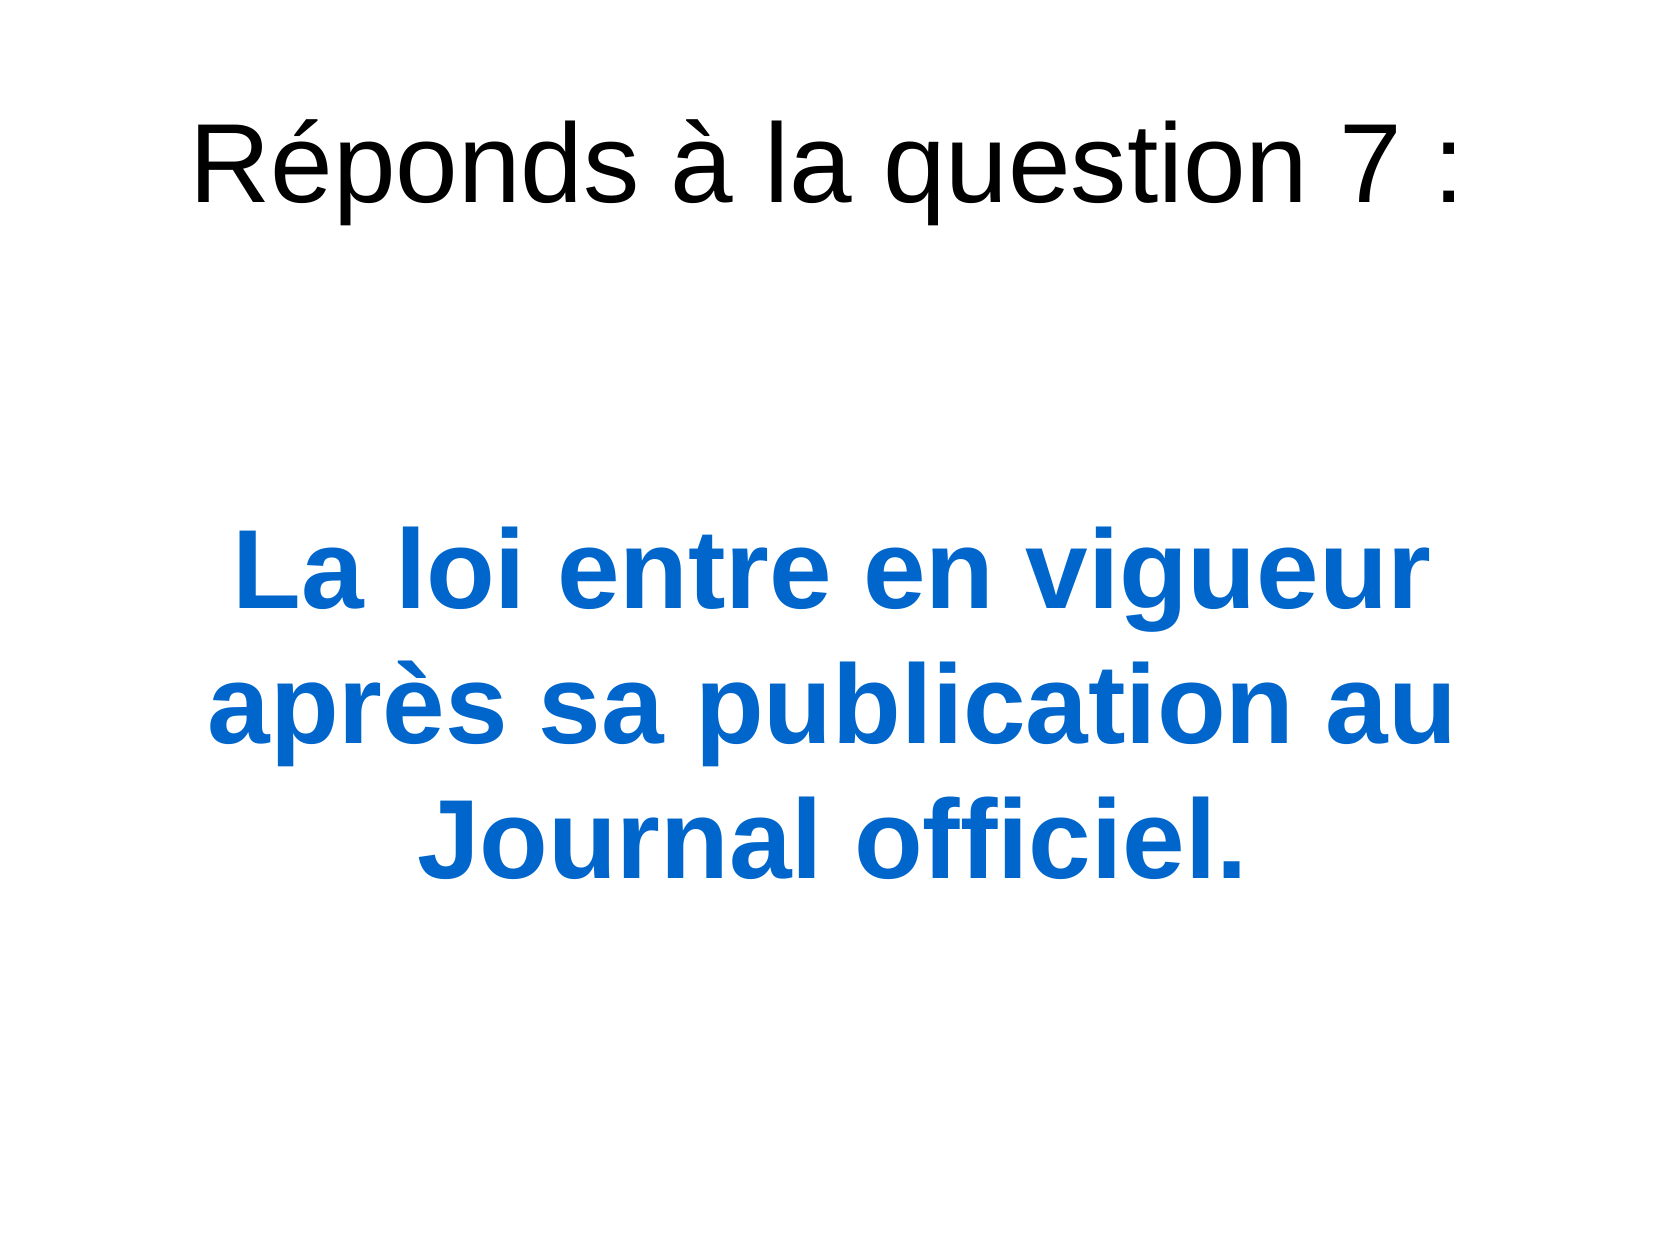

# Réponds à la question 7 :
La loi entre en vigueur après sa publication au Journal officiel.